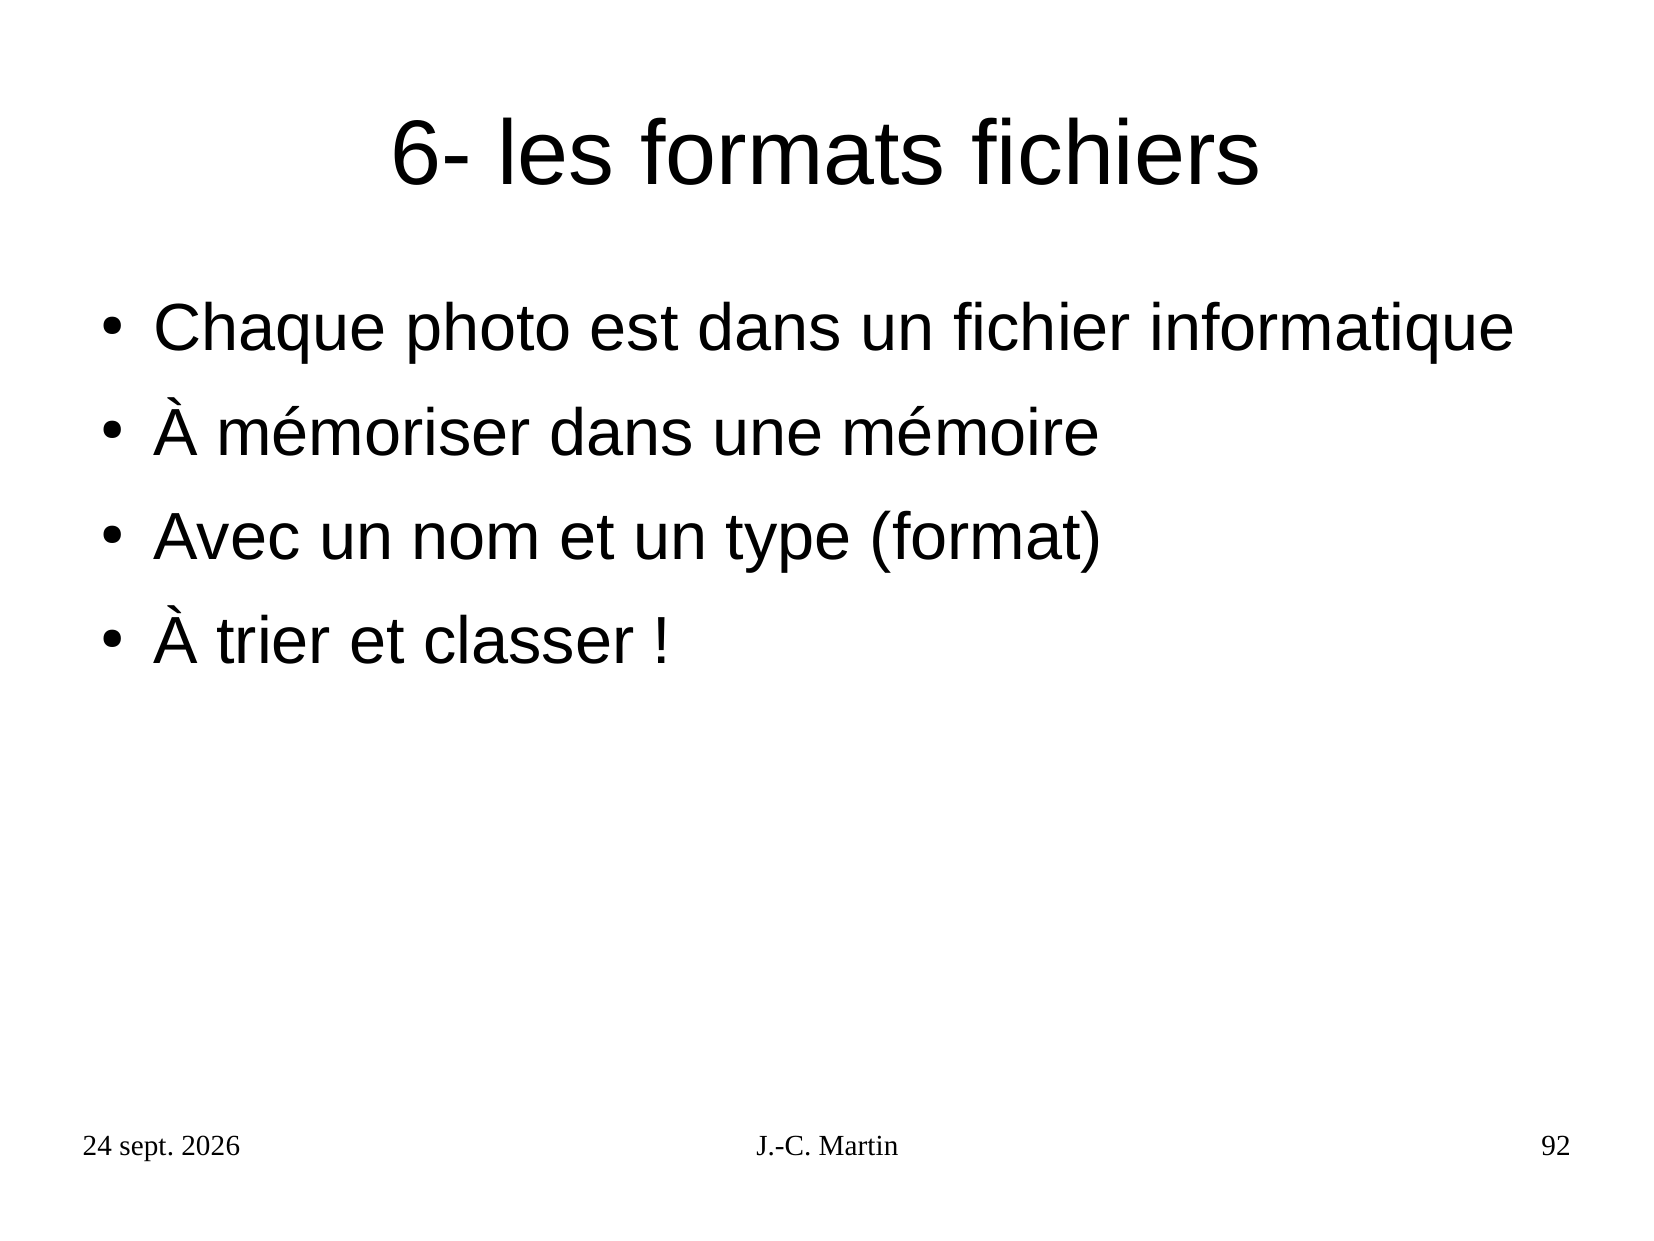

# 6- les formats fichiers
Chaque photo est dans un fichier informatique
À mémoriser dans une mémoire
Avec un nom et un type (format)
À trier et classer !
J.-C. Martin
92